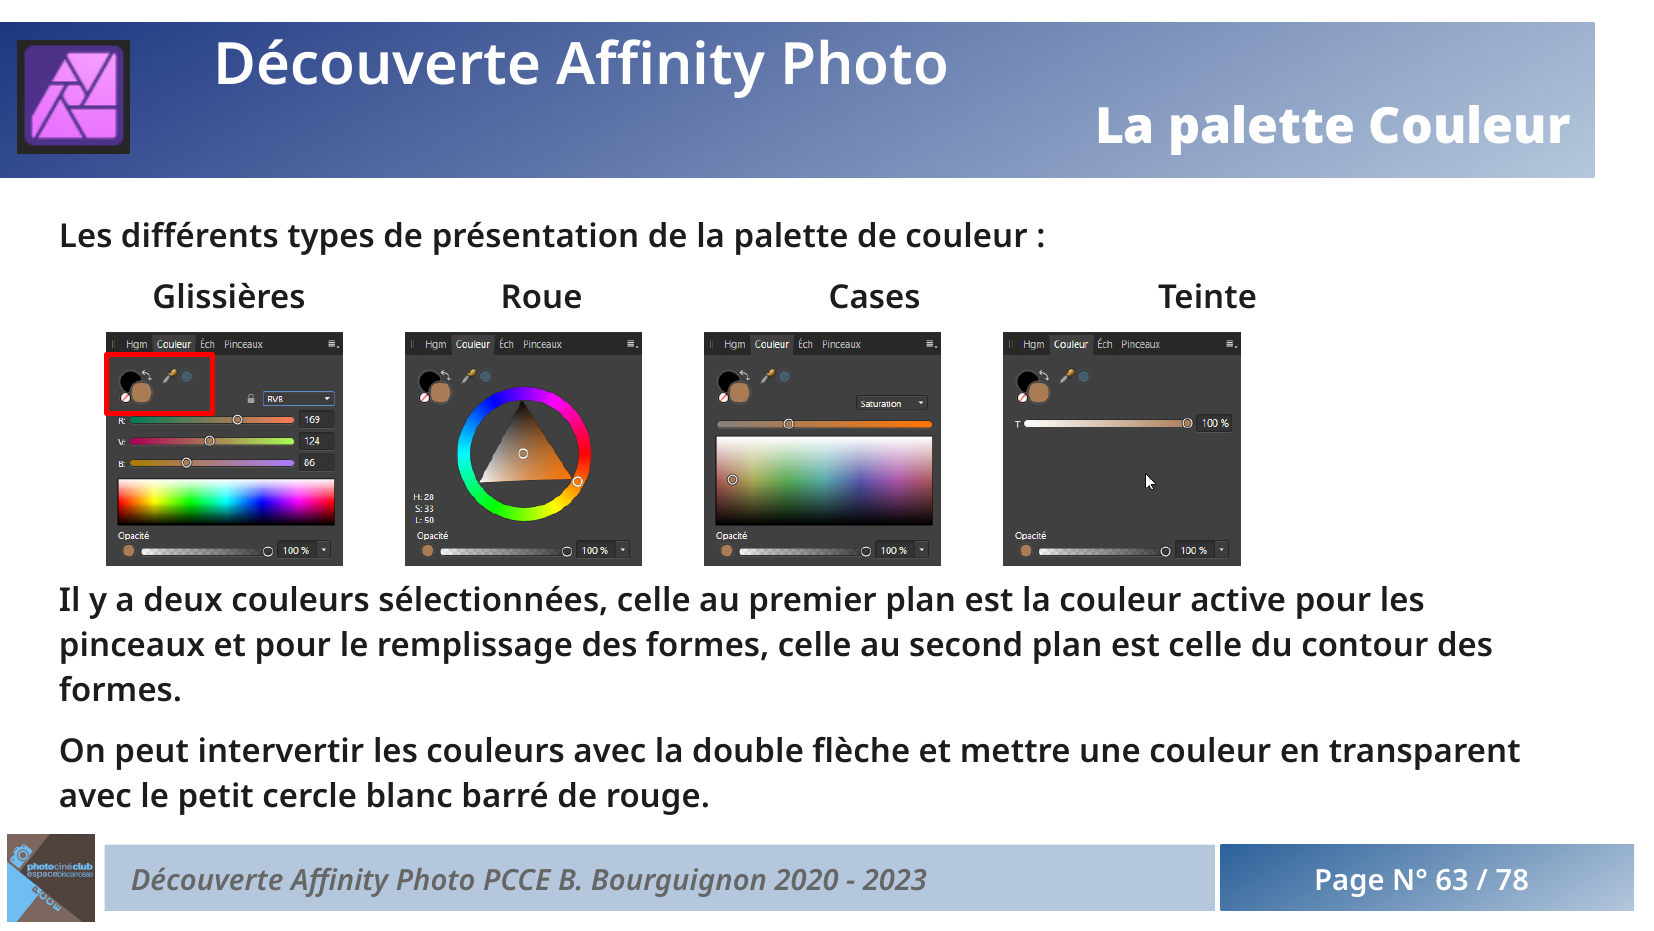

# La palette Couleur
Les différents types de présentation de la palette de couleur :
 Glissières Roue Cases Teinte
Il y a deux couleurs sélectionnées, celle au premier plan est la couleur active pour les pinceaux et pour le remplissage des formes, celle au second plan est celle du contour des formes.
On peut intervertir les couleurs avec la double flèche et mettre une couleur en transparent avec le petit cercle blanc barré de rouge.